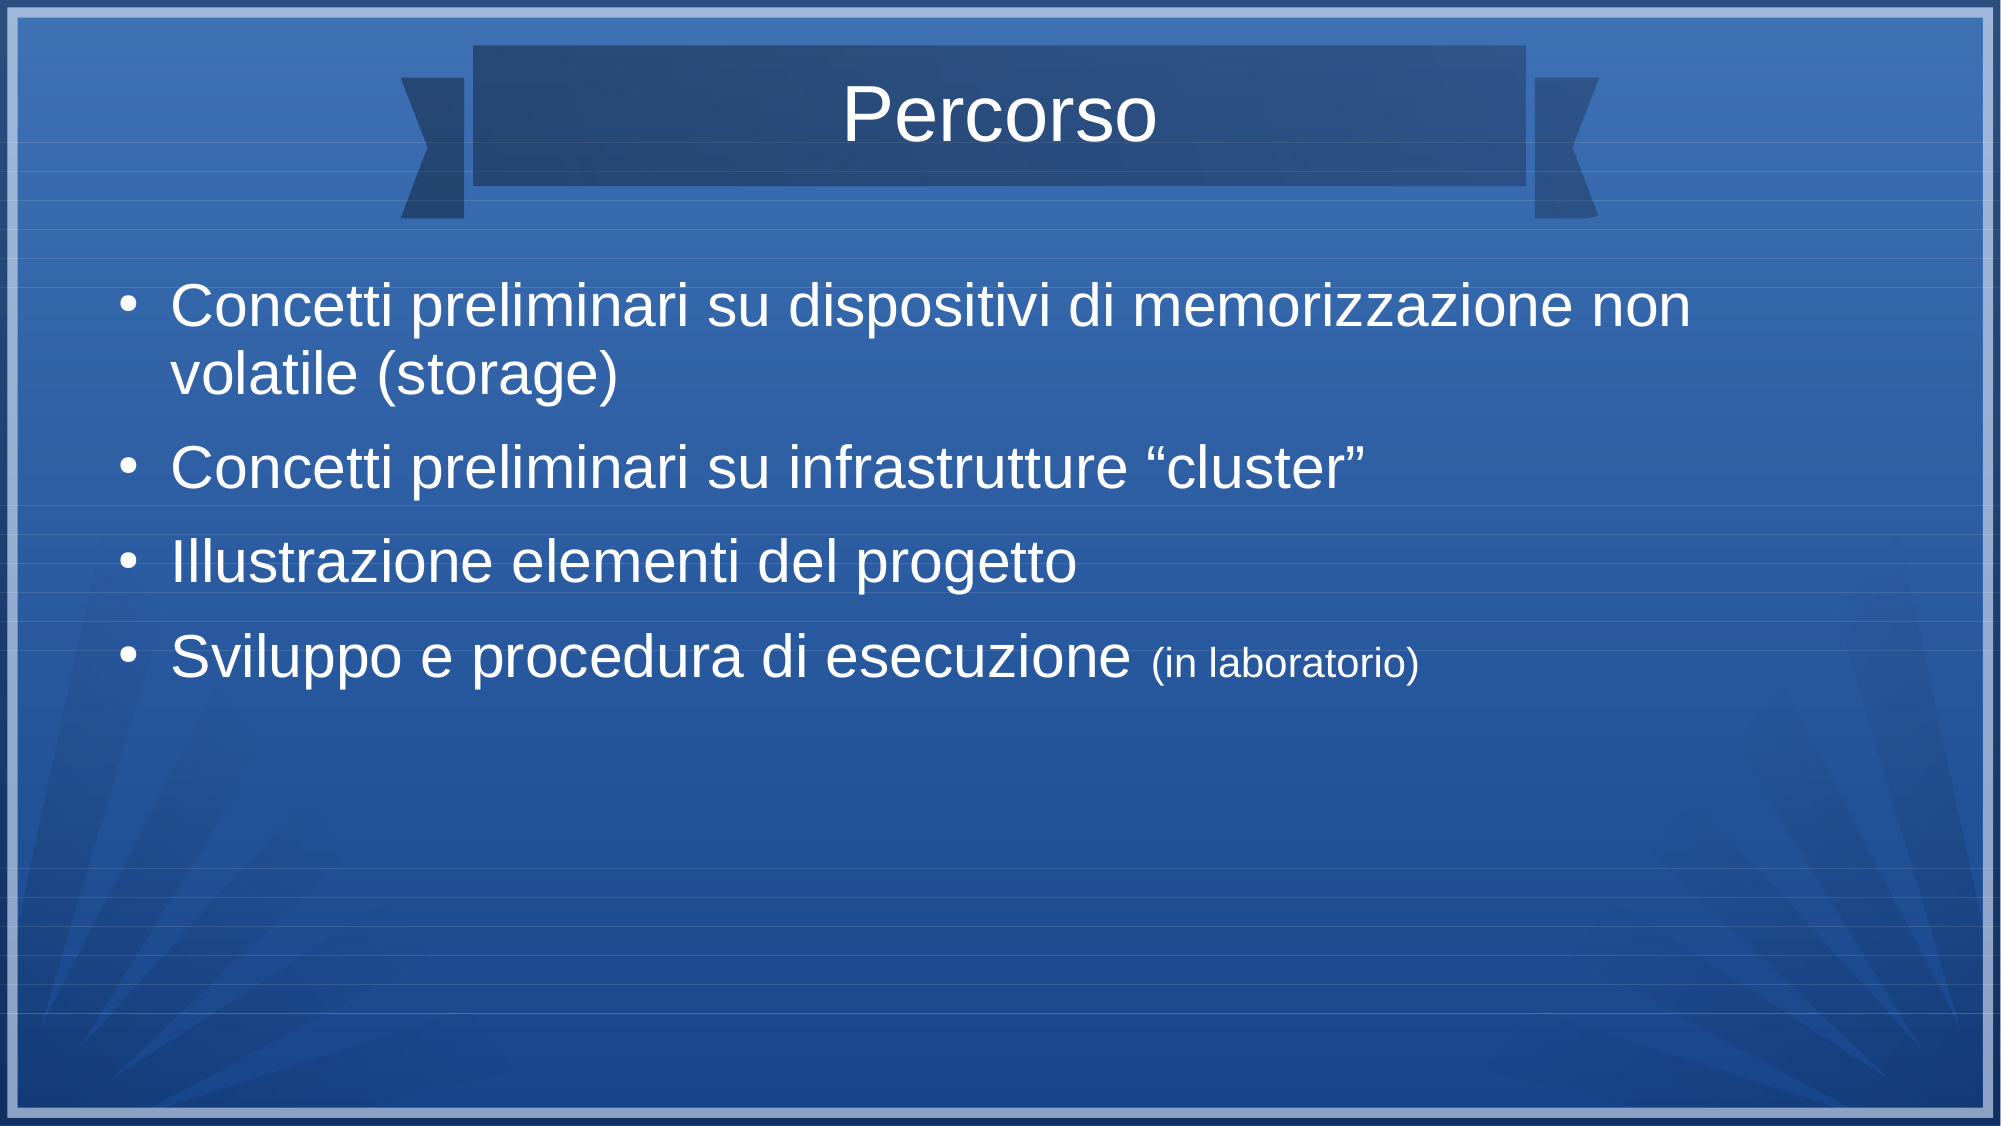

# Percorso
Concetti preliminari su dispositivi di memorizzazione non volatile (storage)
Concetti preliminari su infrastrutture “cluster”
Illustrazione elementi del progetto
Sviluppo e procedura di esecuzione (in laboratorio)